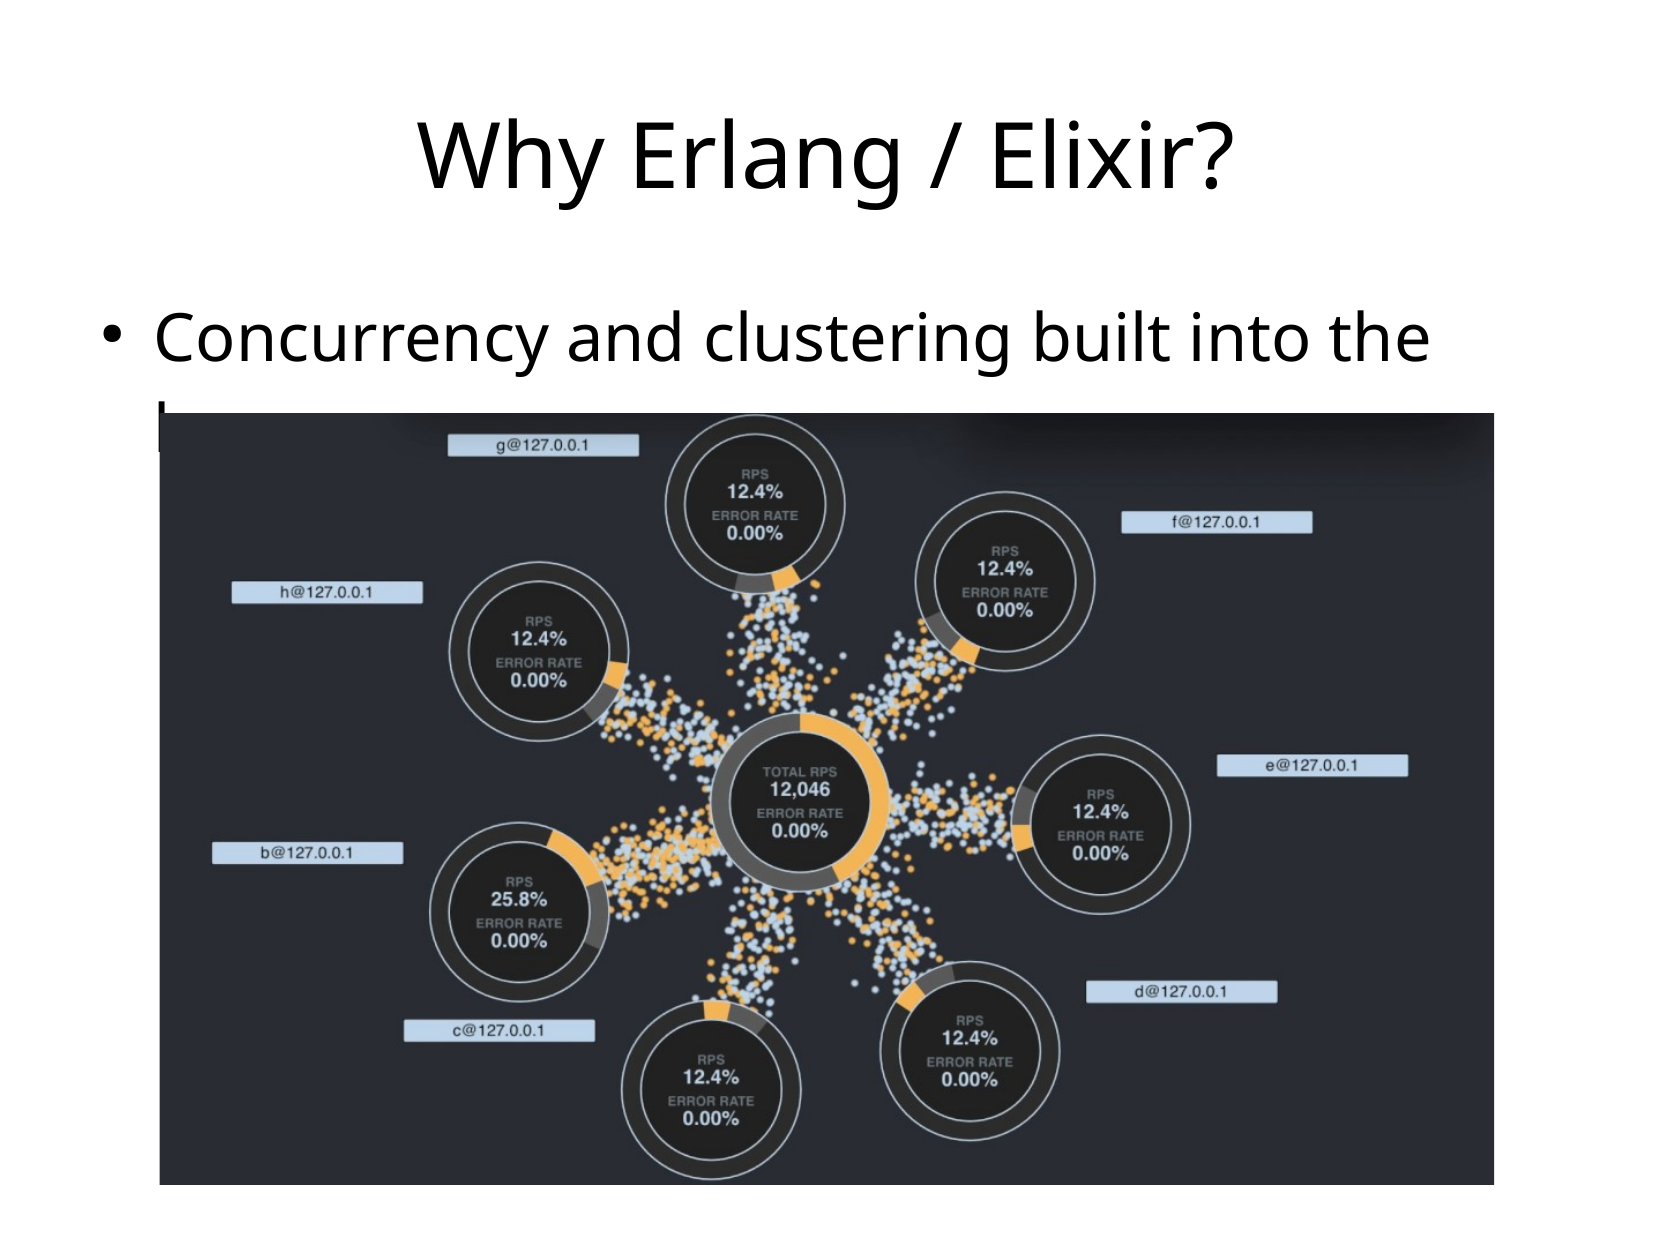

# Why Erlang / Elixir?
Concurrency and clustering built into the language